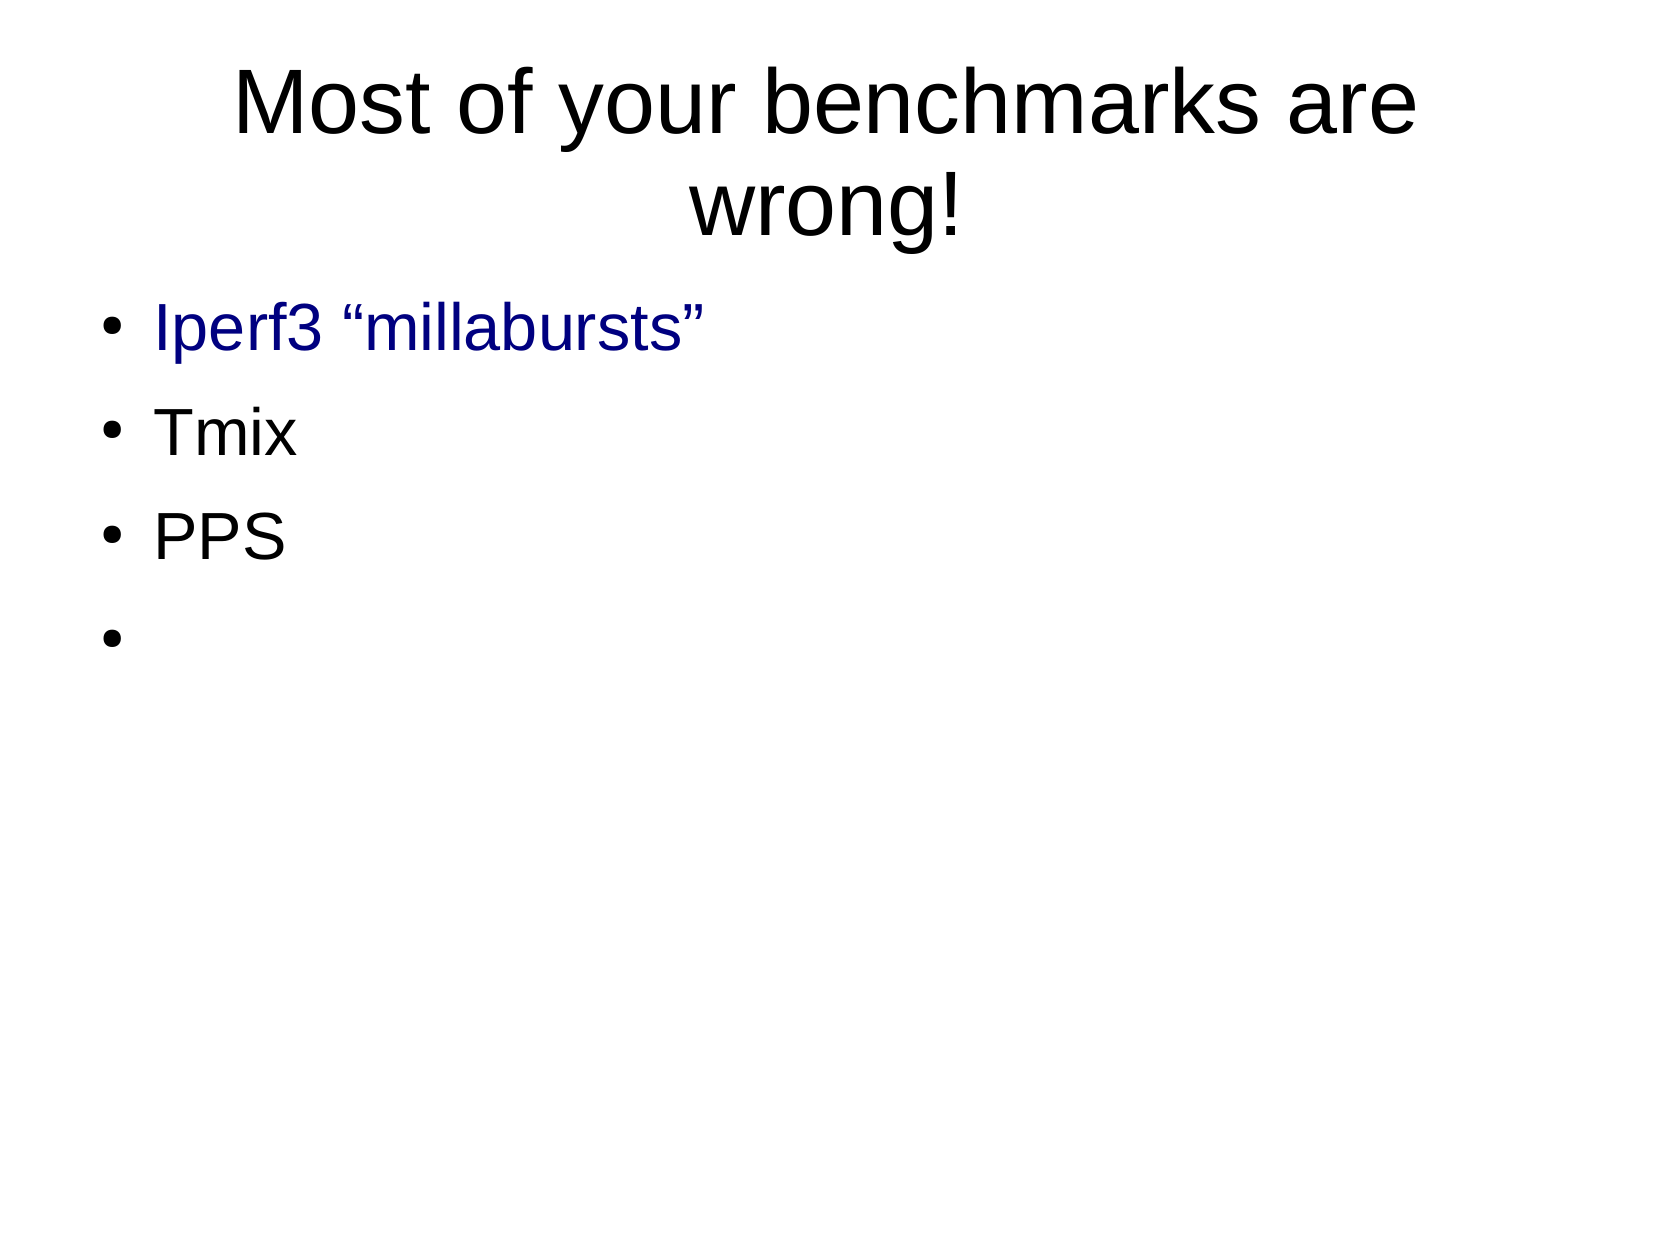

# Most of your benchmarks are wrong!
Iperf3 “millabursts”
Tmix
PPS